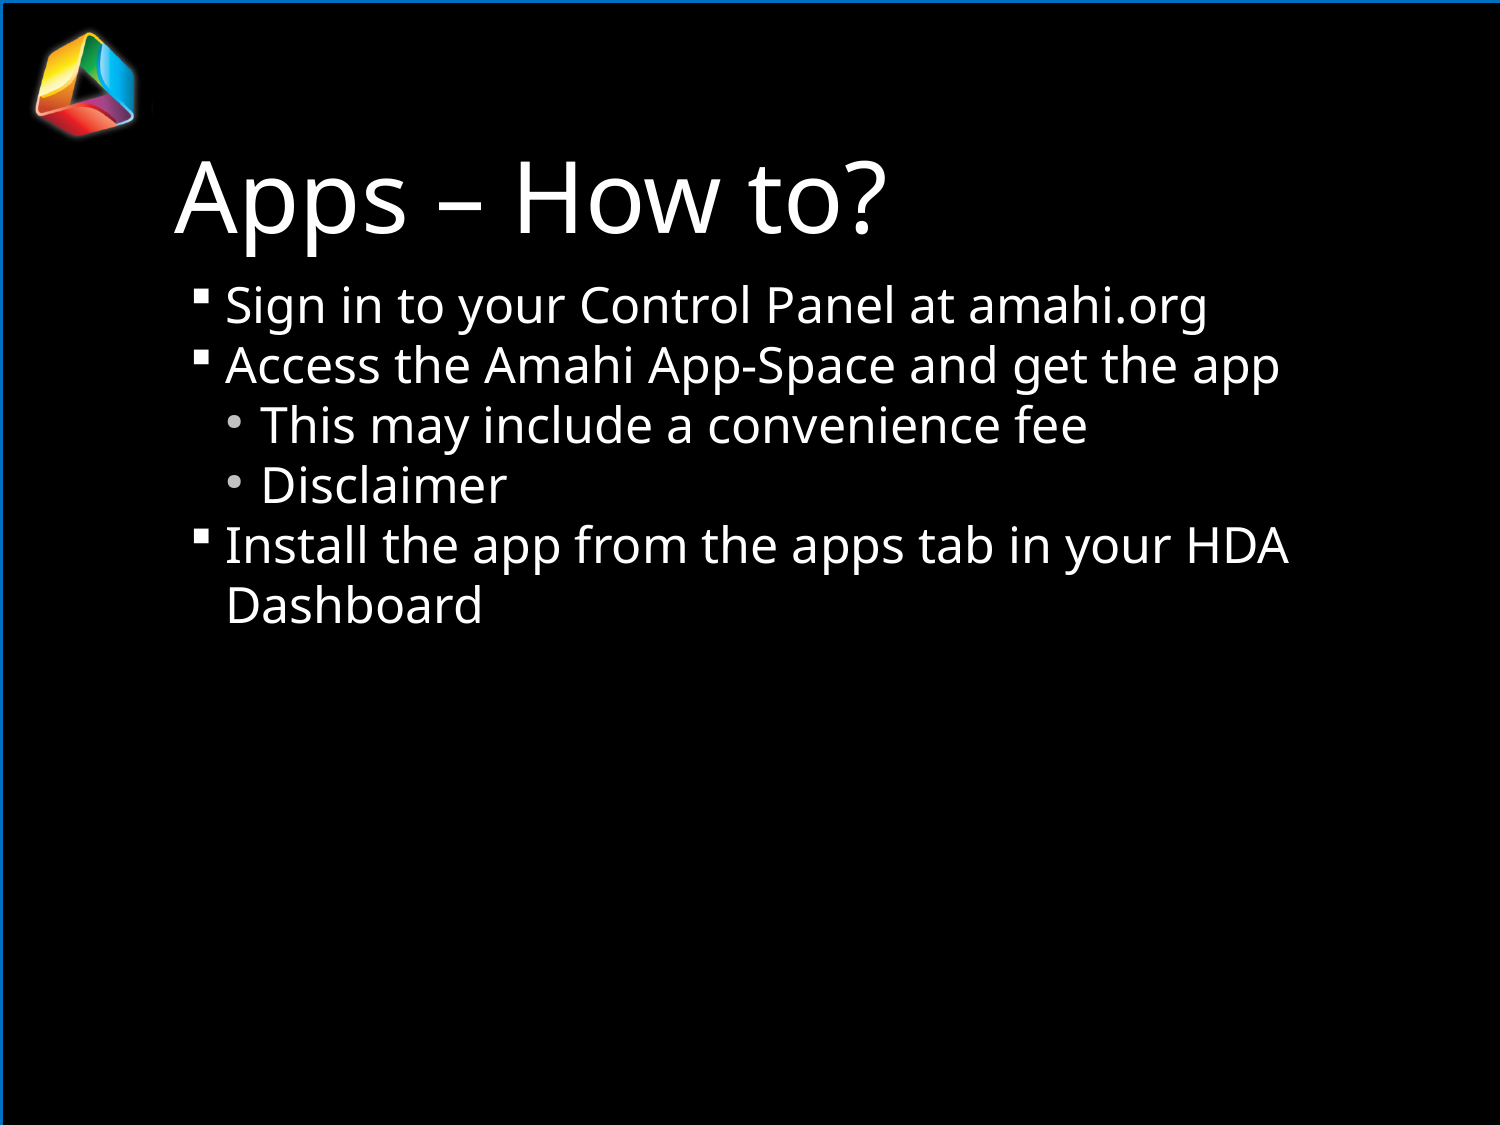

Apps – How to?
Sign in to your Control Panel at amahi.org
Access the Amahi App-Space and get the app
This may include a convenience fee
Disclaimer
Install the app from the apps tab in your HDA Dashboard
# Demo Web Hosting and Streaming